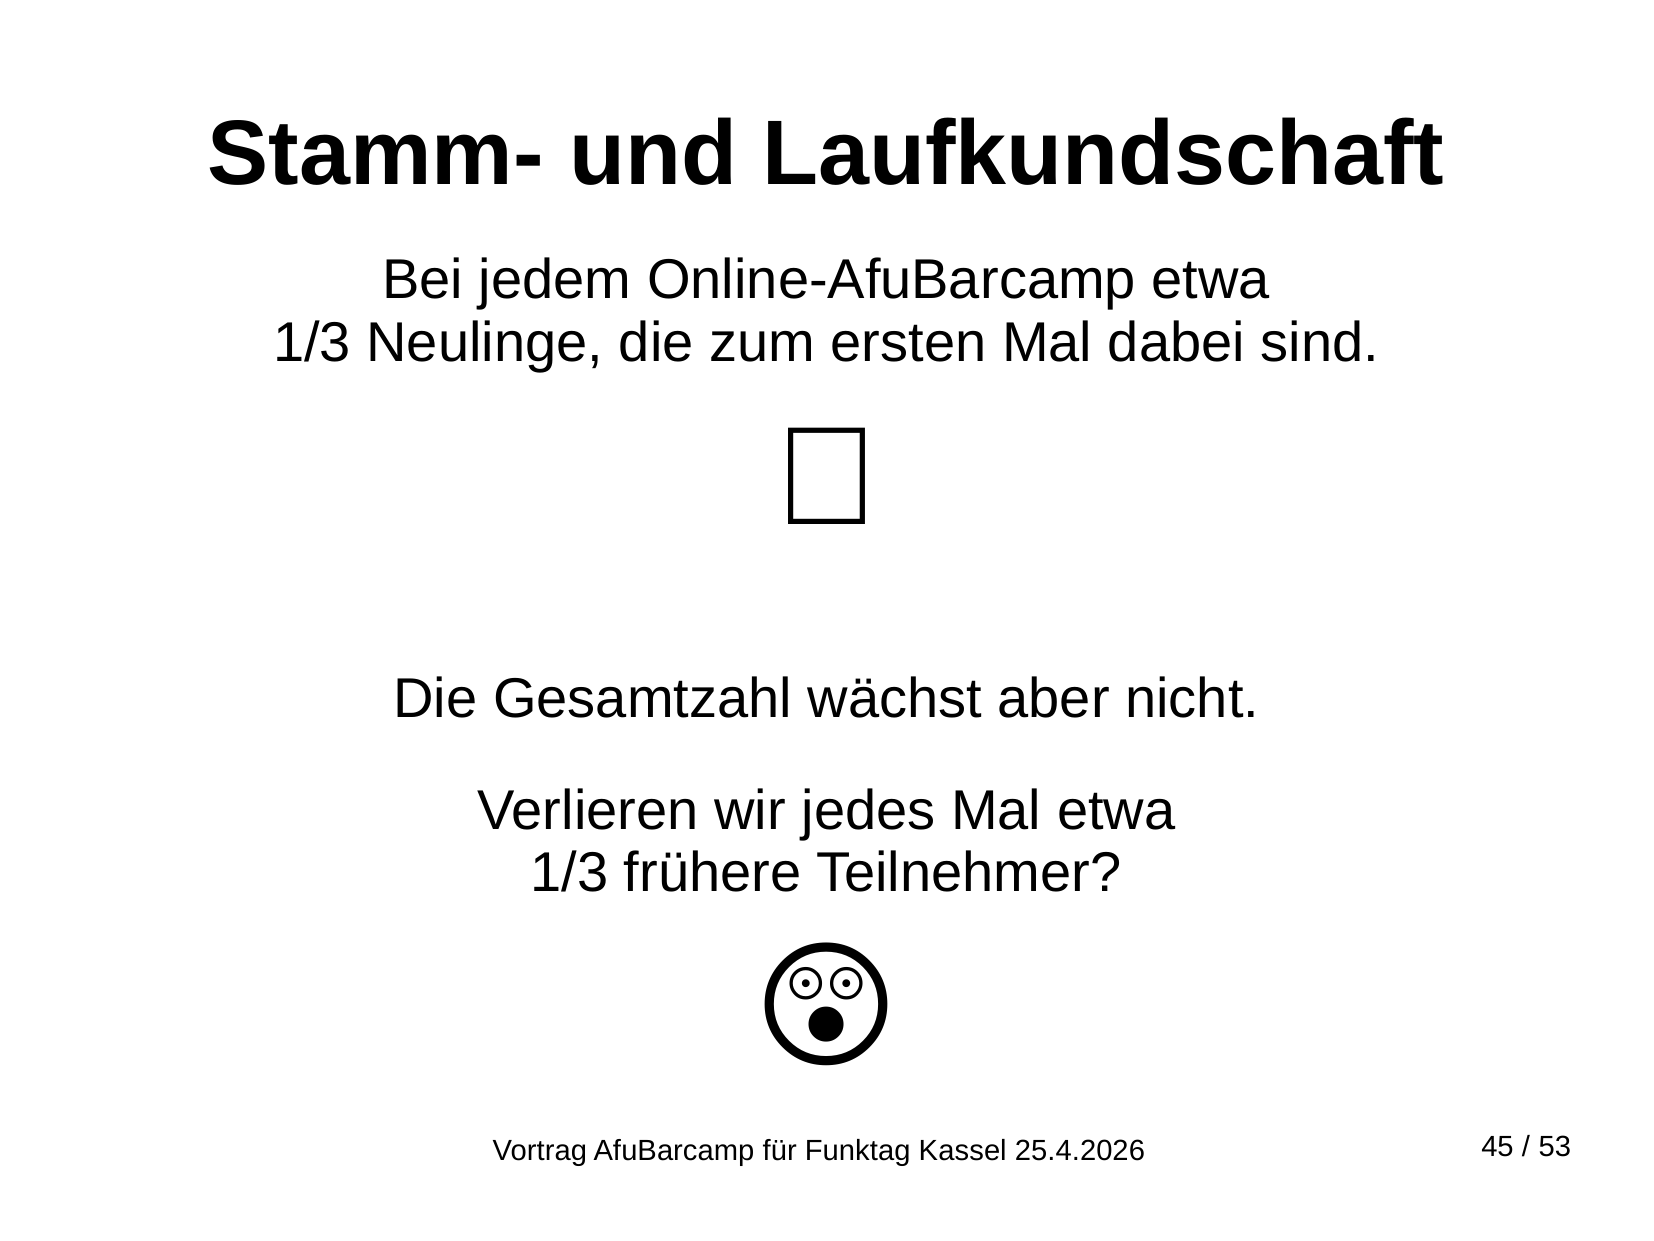

# Stamm- und Laufkundschaft
Bei jedem Online-AfuBarcamp etwa
1/3 Neulinge, die zum ersten Mal dabei sind.
🤗
Die Gesamtzahl wächst aber nicht.
Verlieren wir jedes Mal etwa
1/3 frühere Teilnehmer?
😲